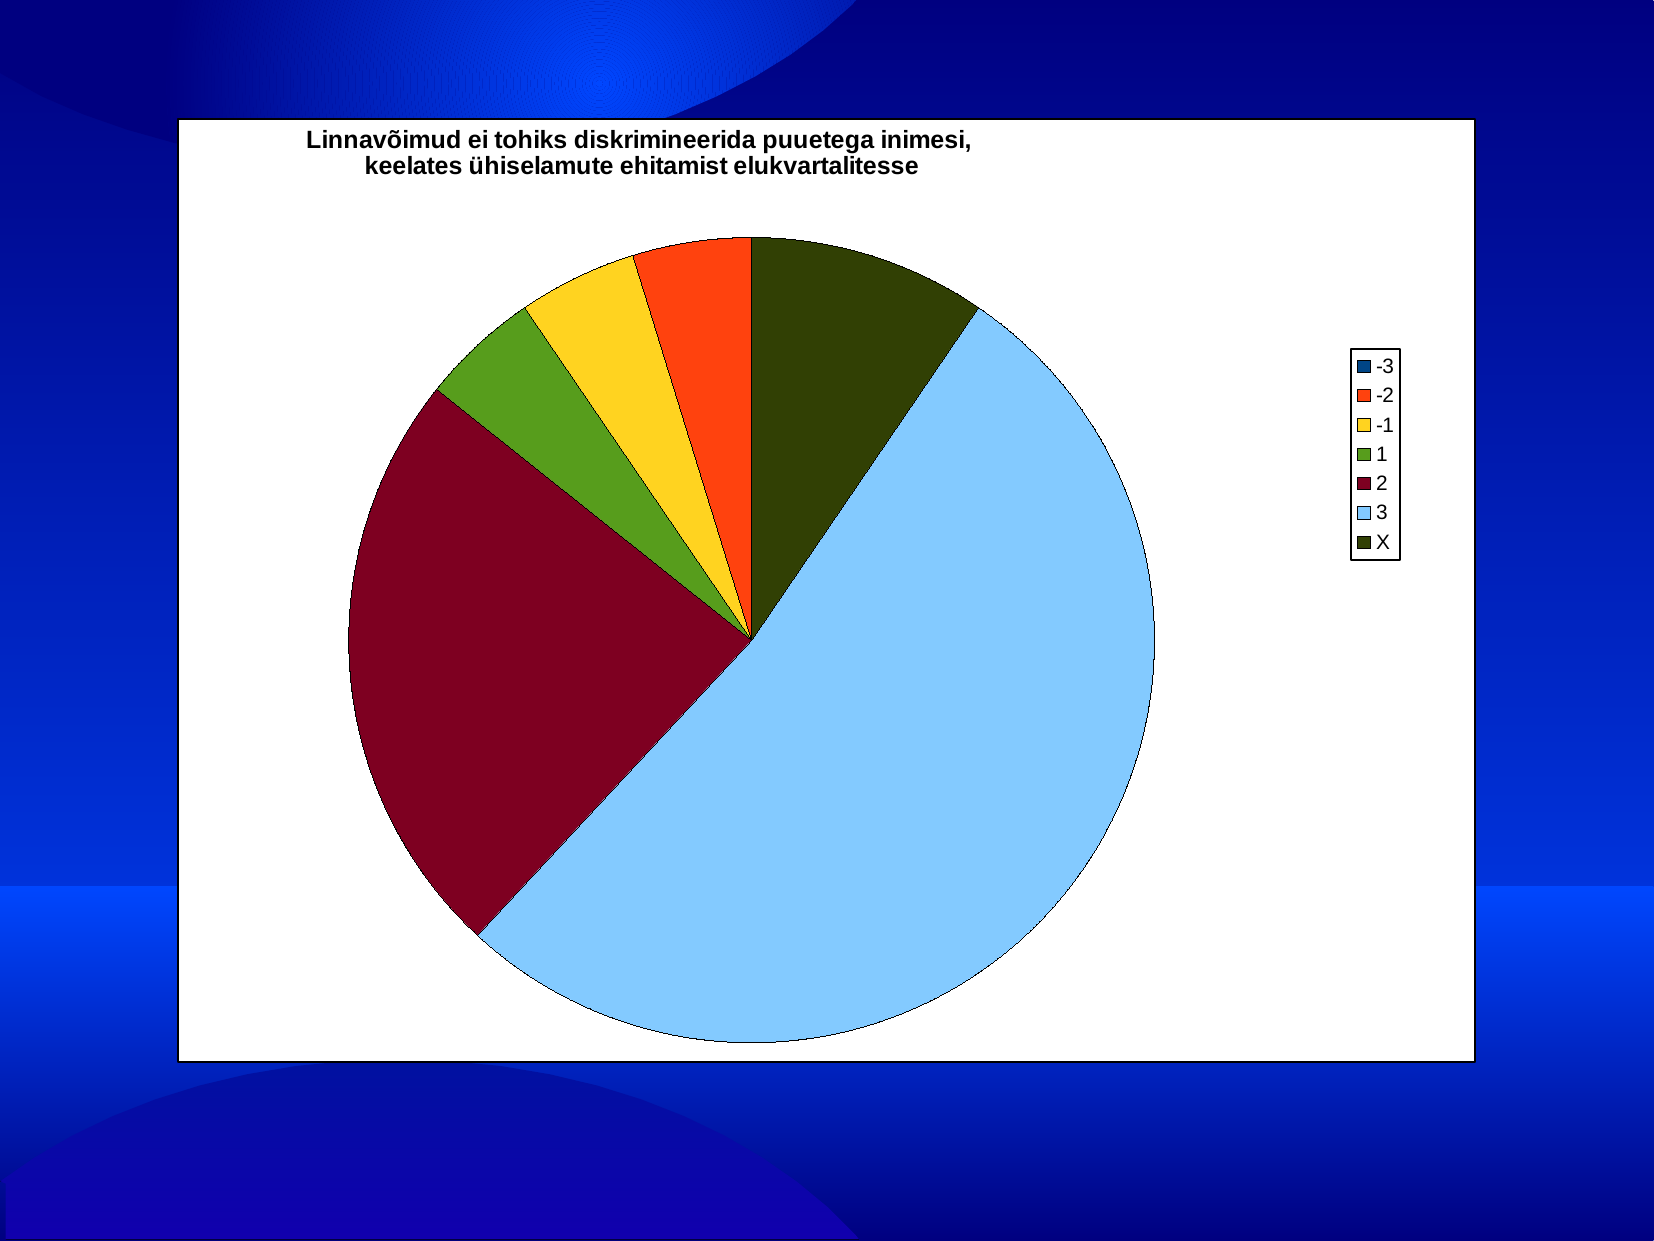

### Chart: Linnavõimud ei tohiks diskrimineerida puuetega inimesi,
keelates ühiselamute ehitamist elukvartalitesse
| Category | Rida 52 |
|---|---|
| -3 | None |
| -2 | 1.0 |
| -1 | 1.0 |
| 1 | 1.0 |
| 2 | 5.0 |
| 3 | 11.0 |
| X | 2.0 |